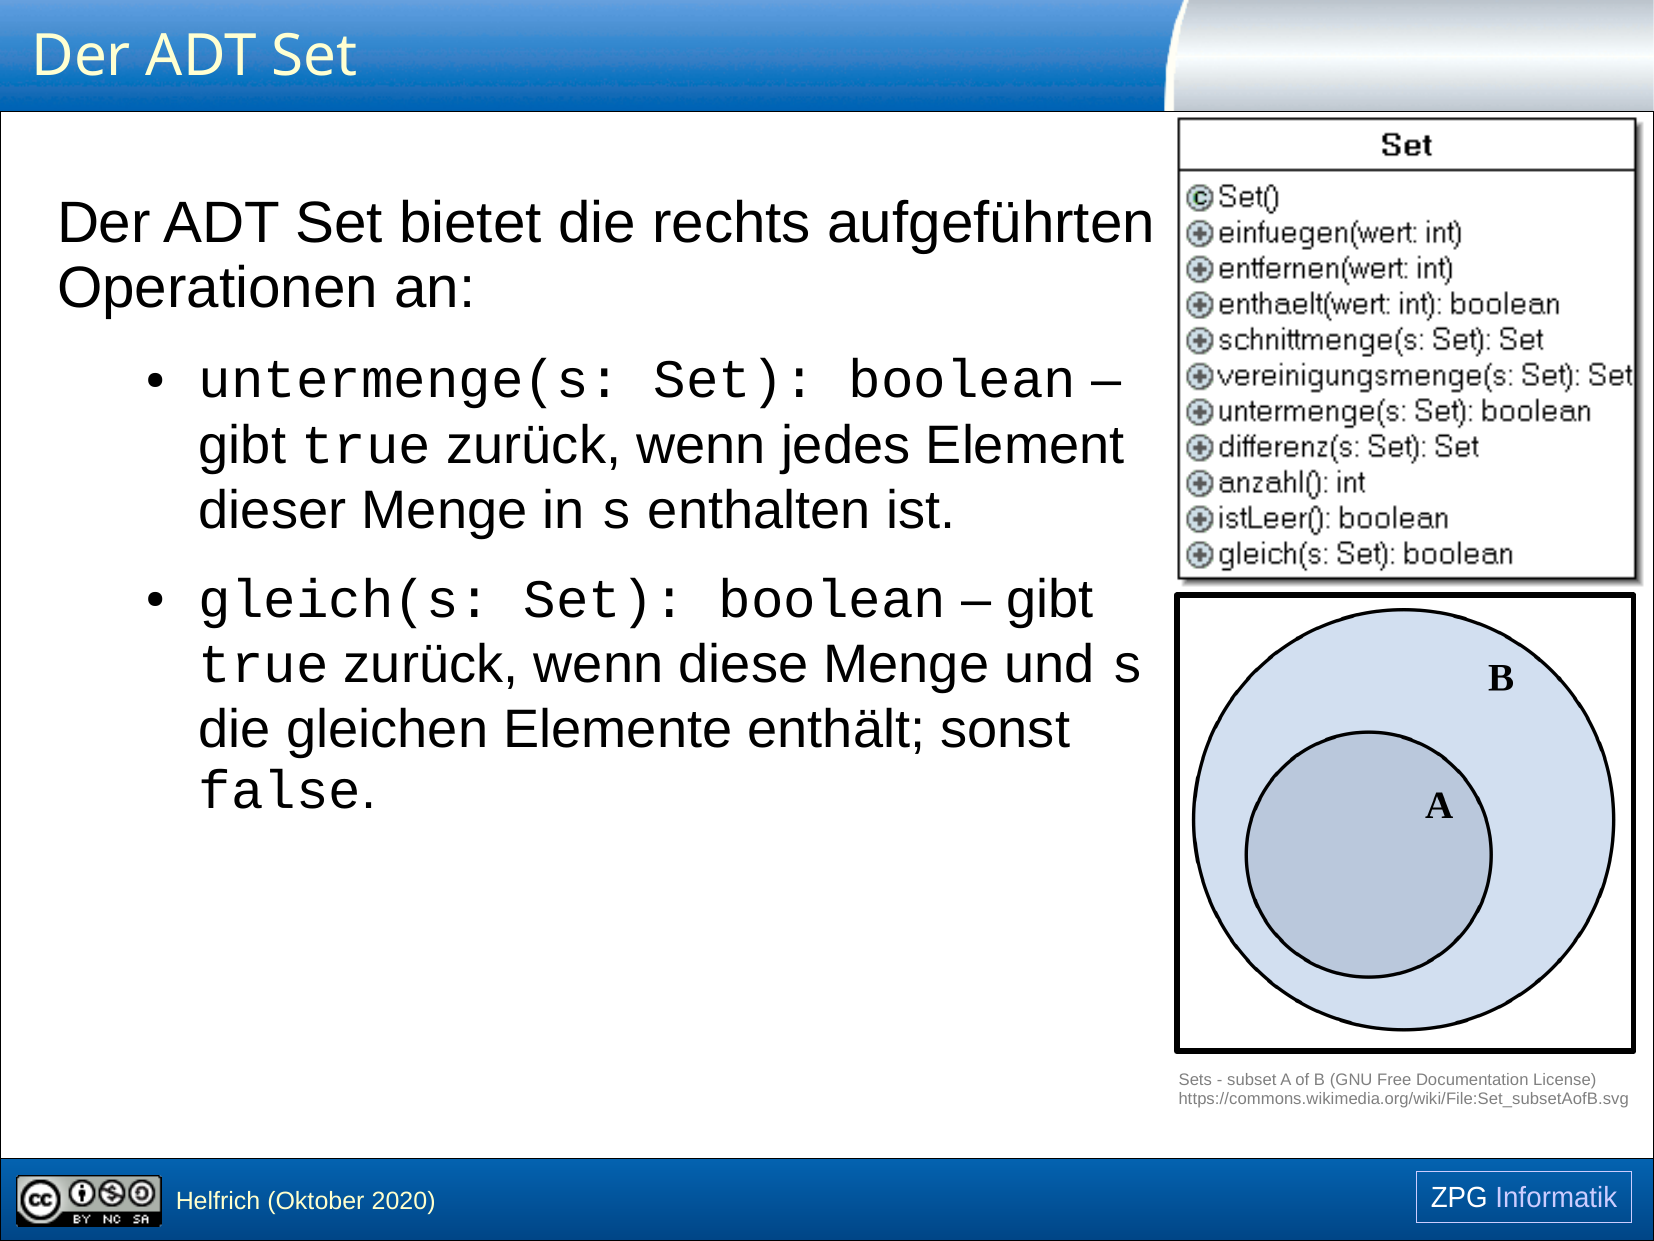

# Der ADT Set
Der ADT Set bietet die rechts aufgeführten Operationen an:
untermenge(s: Set): boolean – gibt true zurück, wenn jedes Element dieser Menge in s enthalten ist.
gleich(s: Set): boolean – gibt true zurück, wenn diese Menge und s die gleichen Elemente enthält; sonst false.
Sets - subset A of B (GNU Free Documentation License)
https://commons.wikimedia.org/wiki/File:Set_subsetAofB.svg